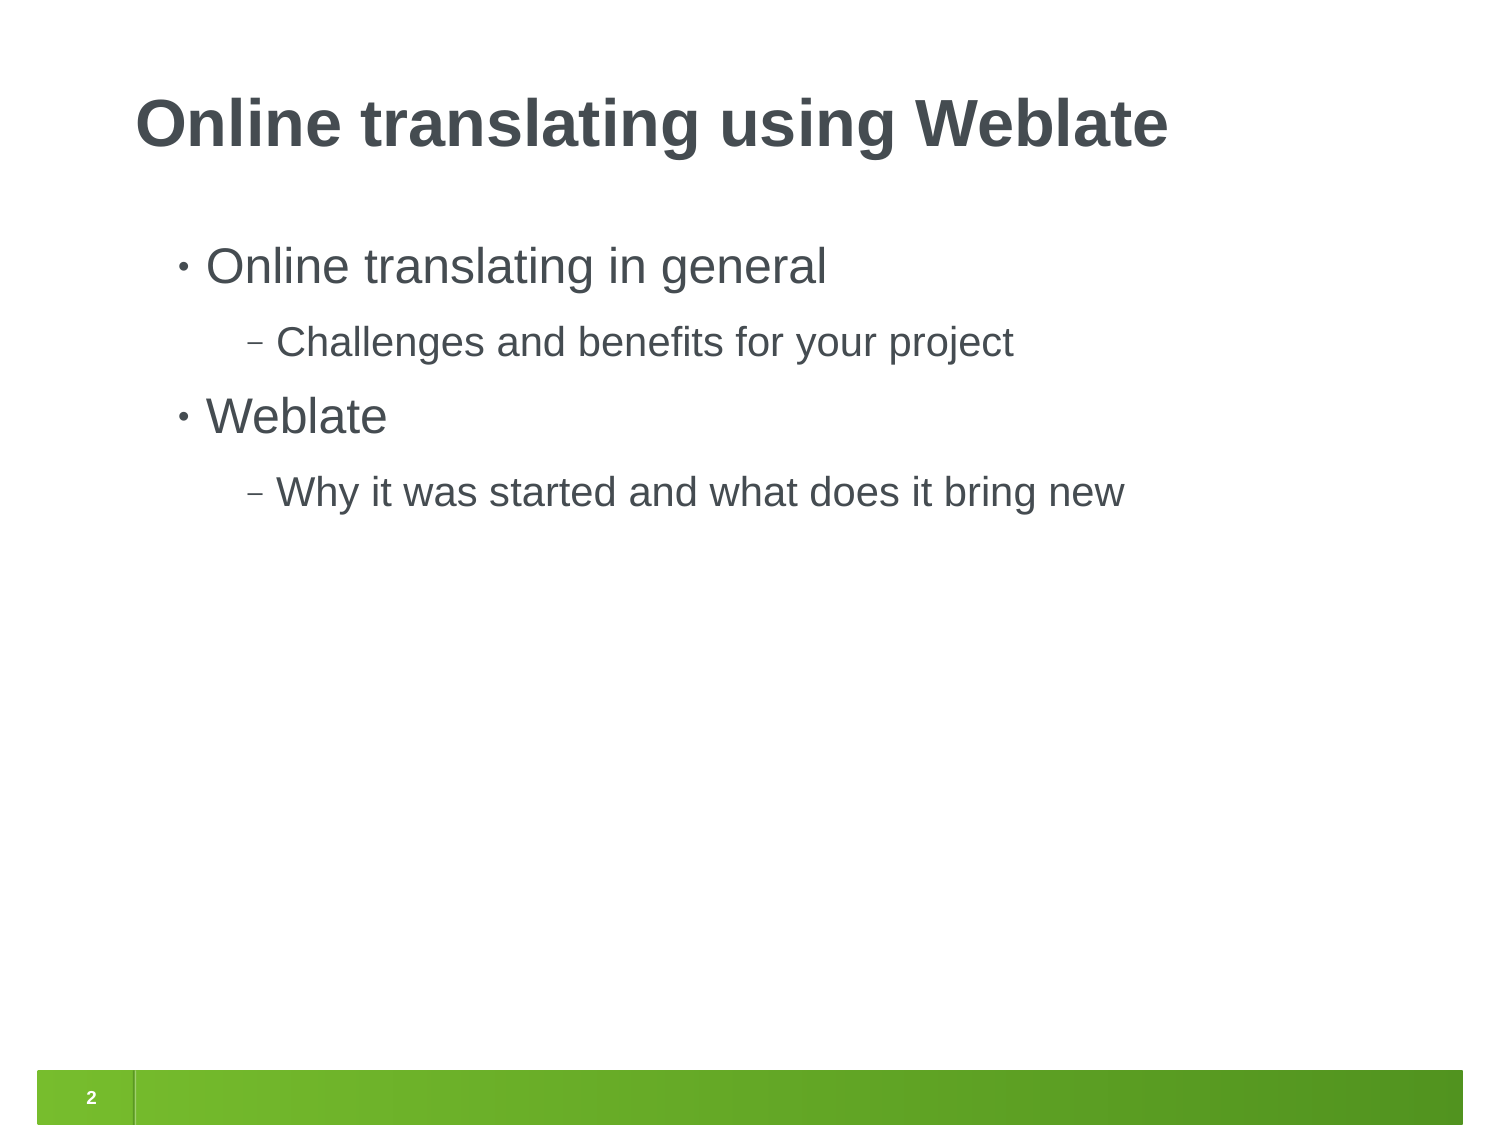

# Online translating using Weblate
Online translating in general
Challenges and benefits for your project
Weblate
Why it was started and what does it bring new